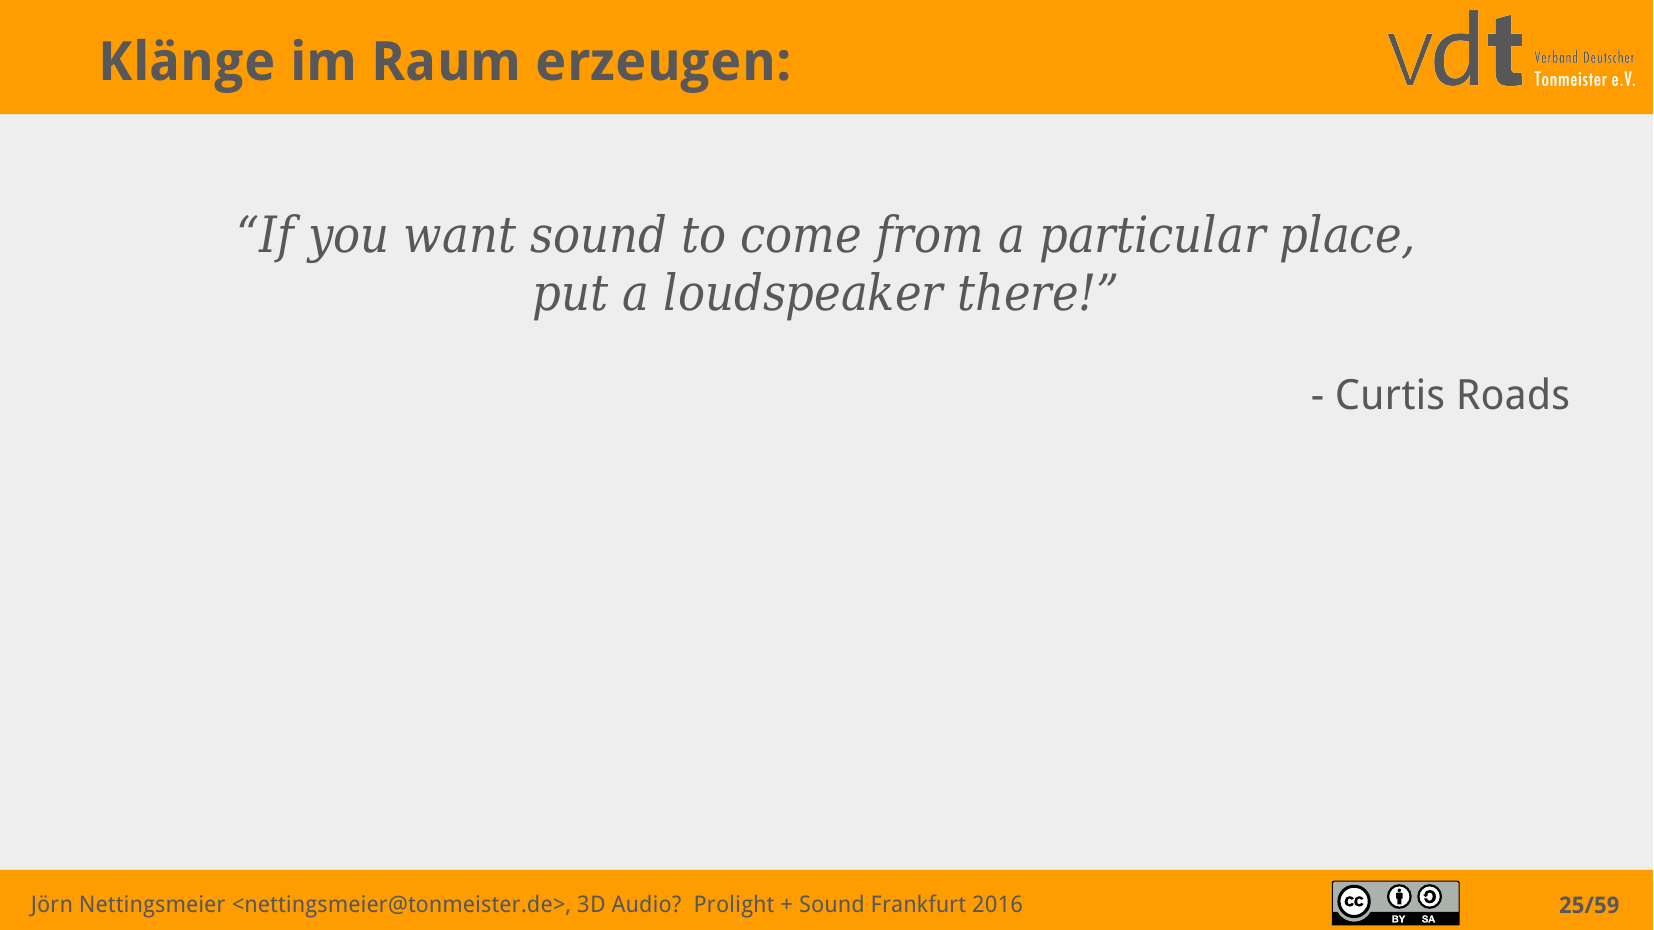

# Klänge im Raum erzeugen:
“If you want sound to come from a particular place,
put a loudspeaker there!”
- Curtis Roads